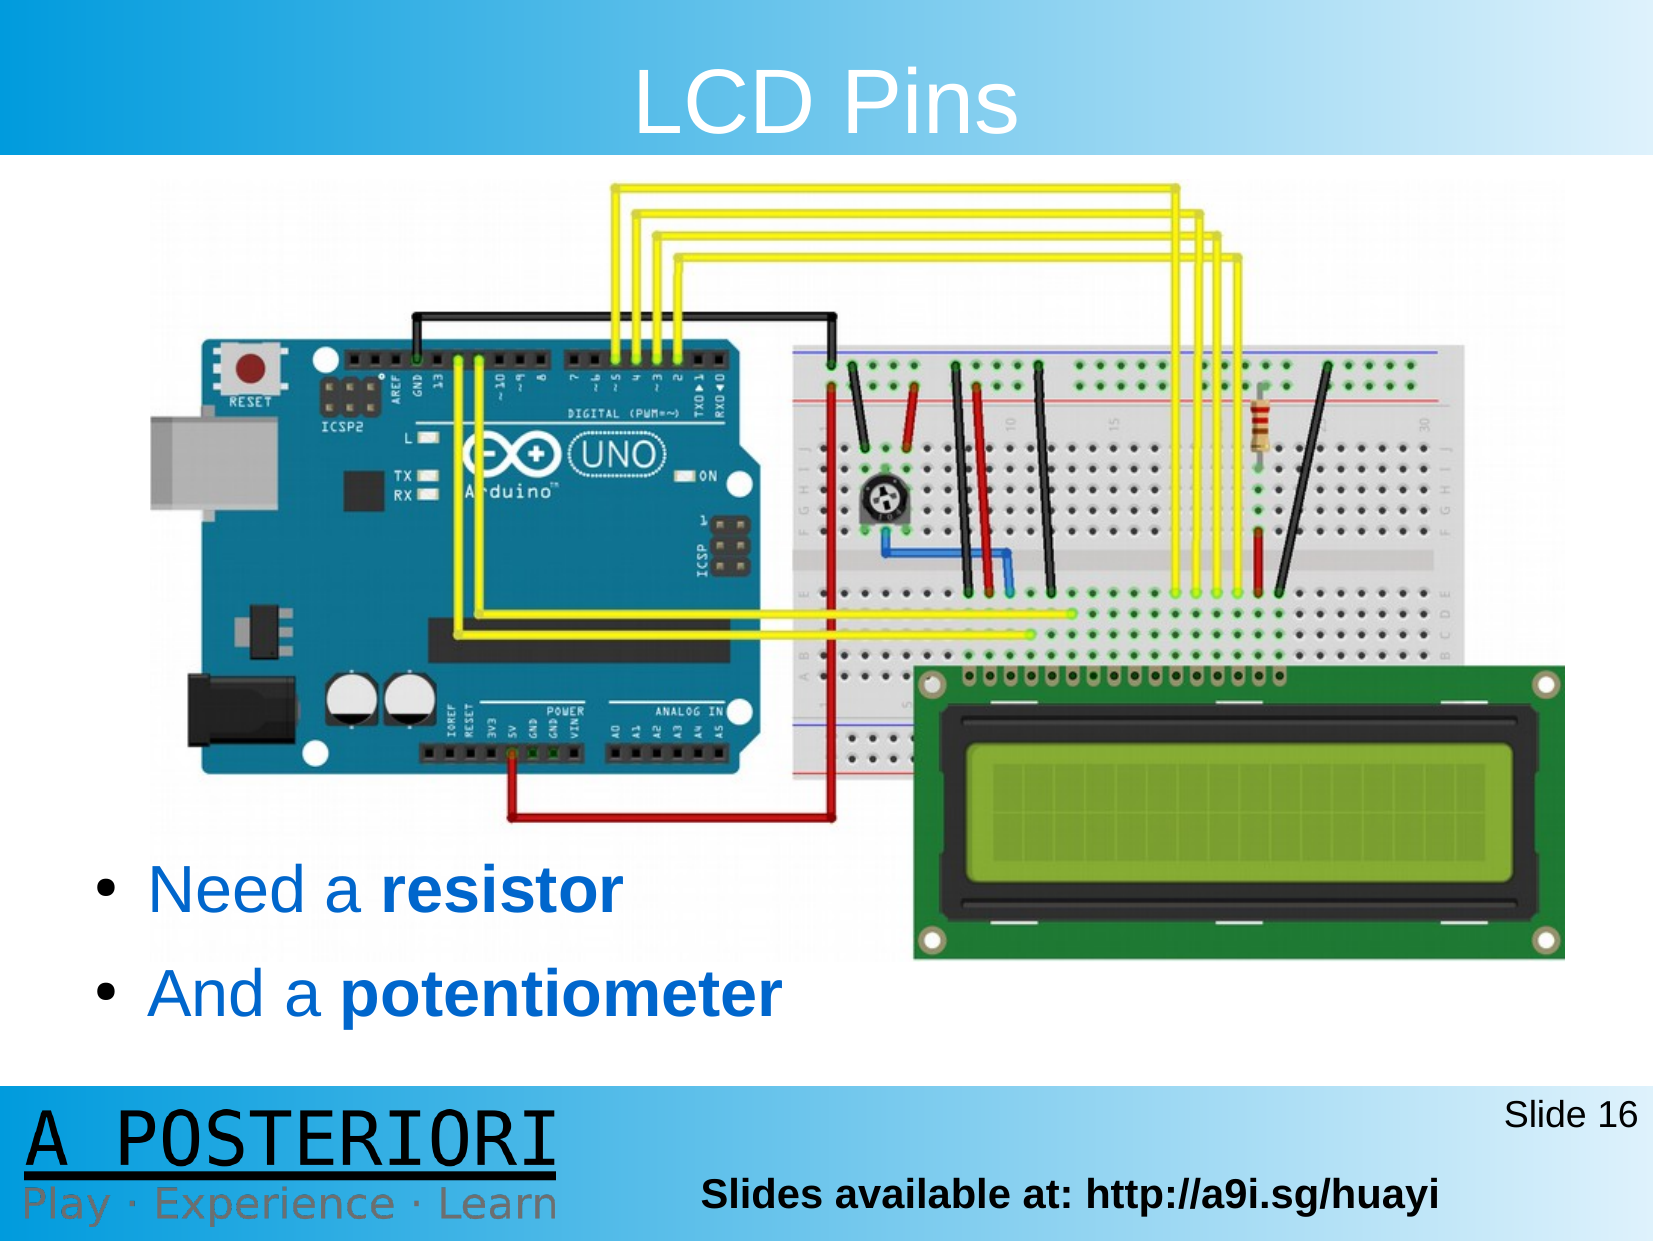

# LCD Pins
Need a resistor
And a potentiometer